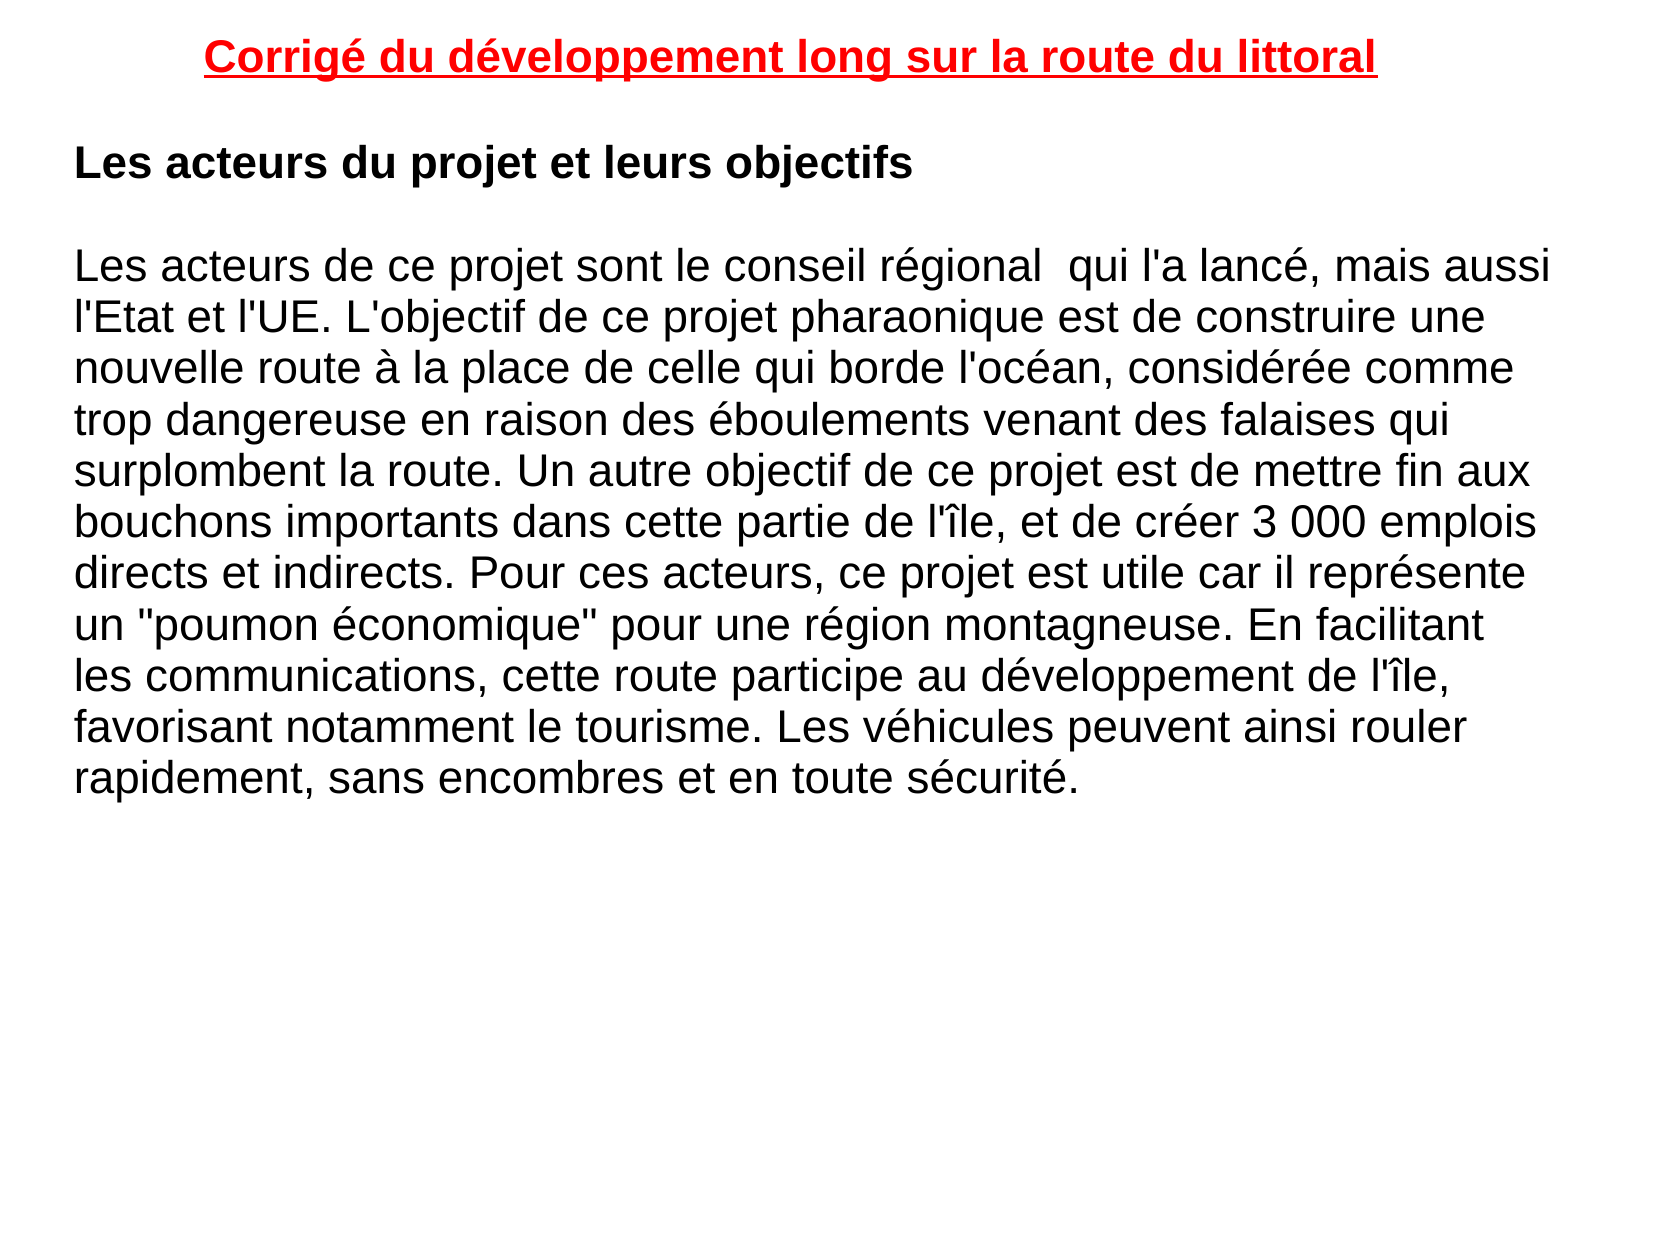

Corrigé du développement long sur la route du littoral
Les acteurs du projet et leurs objectifs
Les acteurs de ce projet sont le conseil régional qui l'a lancé, mais aussi l'Etat et l'UE. L'objectif de ce projet pharaonique est de construire une nouvelle route à la place de celle qui borde l'océan, considérée comme trop dangereuse en raison des éboulements venant des falaises qui surplombent la route. Un autre objectif de ce projet est de mettre fin aux bouchons importants dans cette partie de l'île, et de créer 3 000 emplois directs et indirects. Pour ces acteurs, ce projet est utile car il représente un "poumon économique" pour une région montagneuse. En facilitant les communications, cette route participe au développement de l'île, favorisant notamment le tourisme. Les véhicules peuvent ainsi rouler rapidement, sans encombres et en toute sécurité.